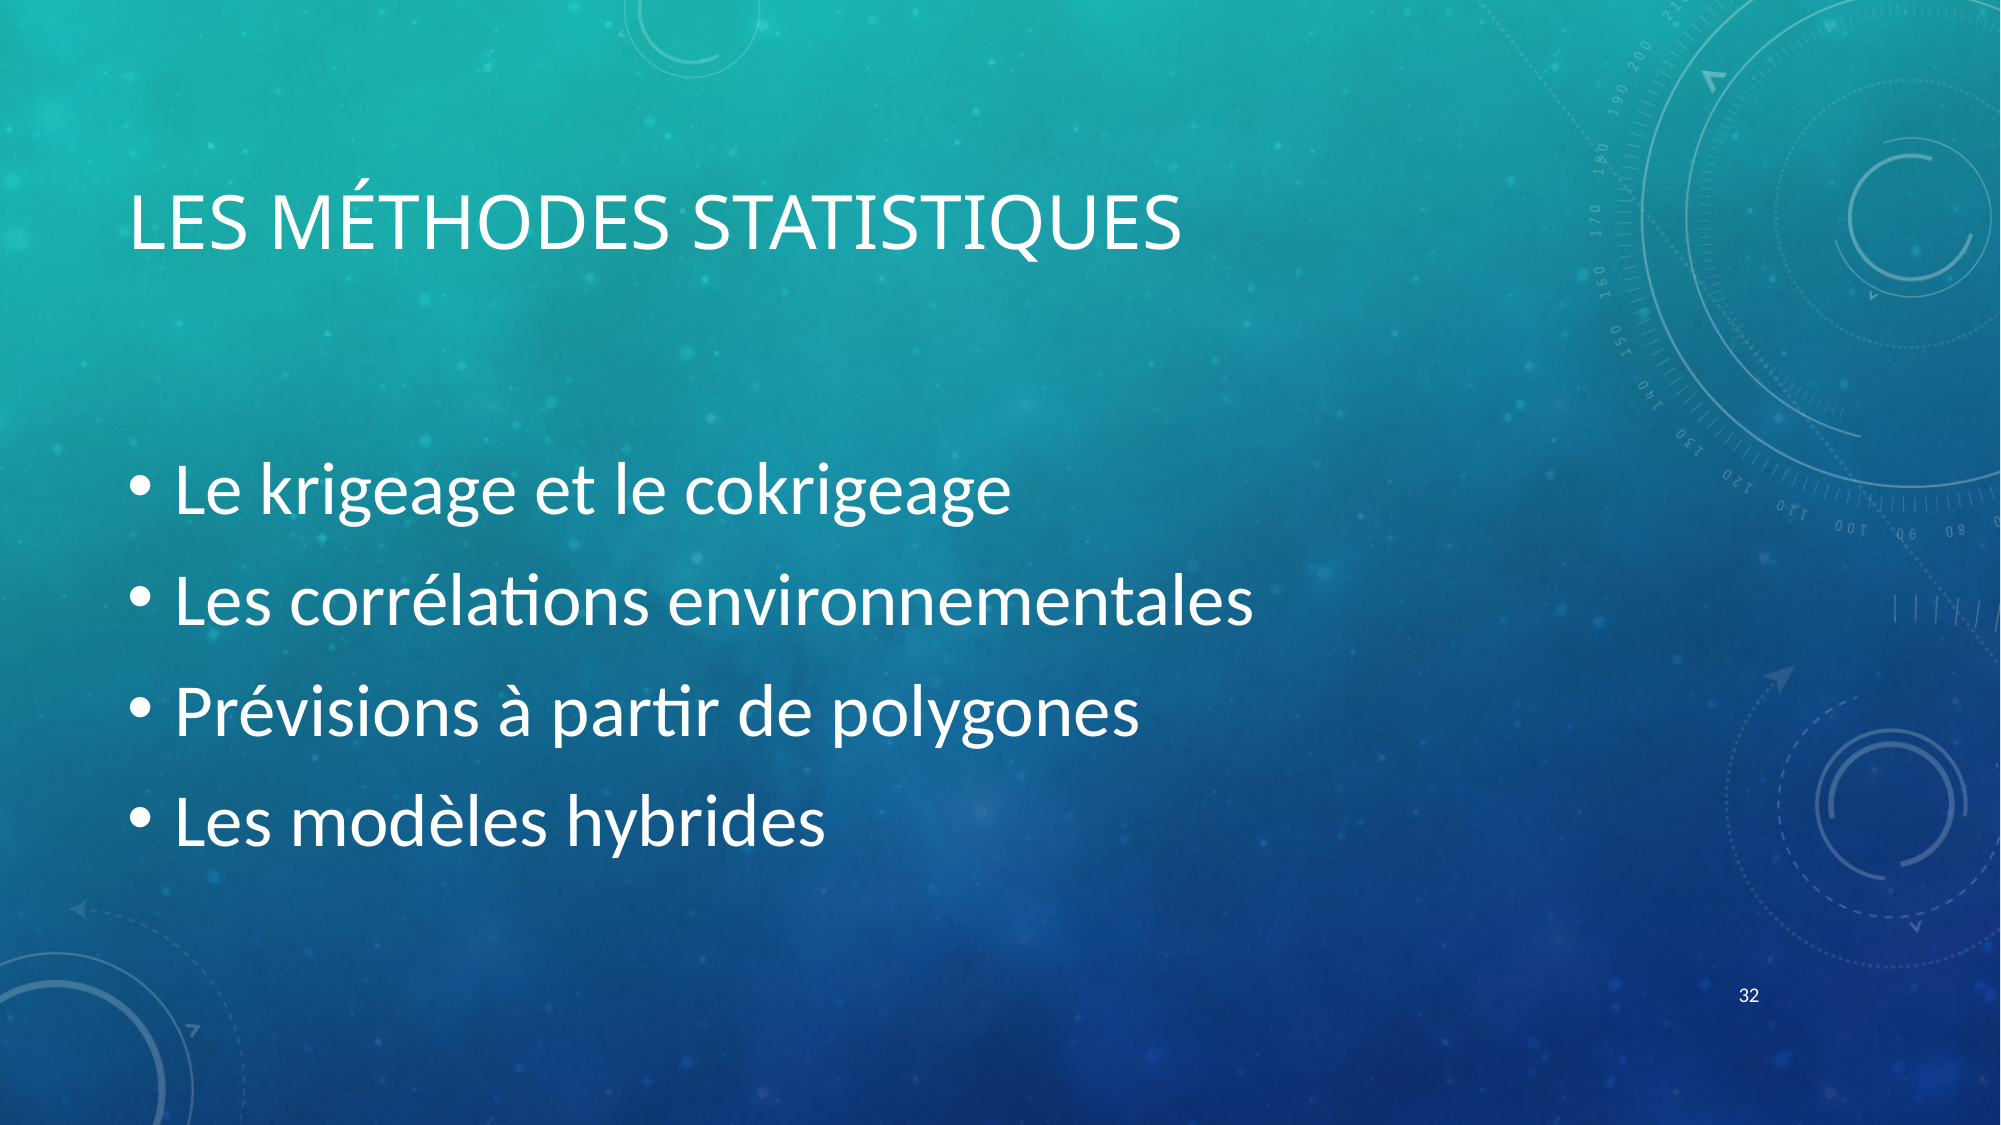

# Les méthodes statistiques
Le krigeage et le cokrigeage
Les corrélations environnementales
Prévisions à partir de polygones
Les modèles hybrides